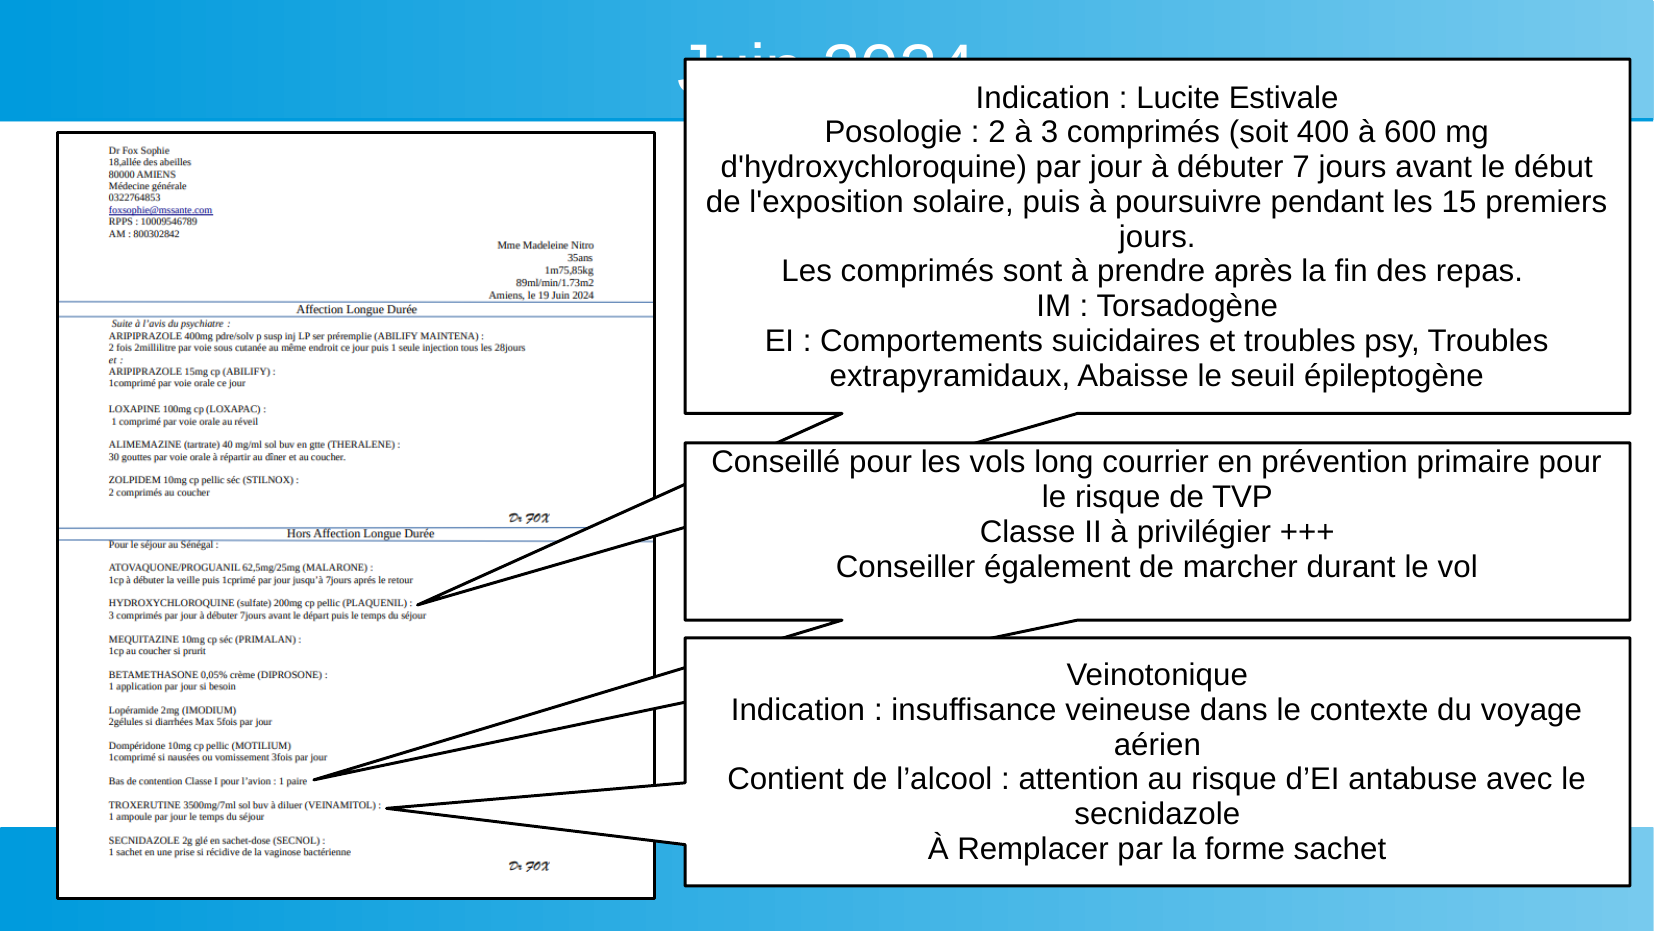

# Juin 2024
Indication : Lucite Estivale
Posologie : 2 à 3 comprimés (soit 400 à 600 mg d'hydroxychloroquine) par jour à débuter 7 jours avant le début de l'exposition solaire, puis à poursuivre pendant les 15 premiers jours.
Les comprimés sont à prendre après la fin des repas.
IM : Torsadogène
EI : Comportements suicidaires et troubles psy, Troubles extrapyramidaux, Abaisse le seuil épileptogène
Conseillé pour les vols long courrier en prévention primaire pour le risque de TVP
Classe II à privilégier +++
Conseiller également de marcher durant le vol
Veinotonique
Indication : insuffisance veineuse dans le contexte du voyage aérien
Contient de l’alcool : attention au risque d’EI antabuse avec le secnidazole
À Remplacer par la forme sachet
32